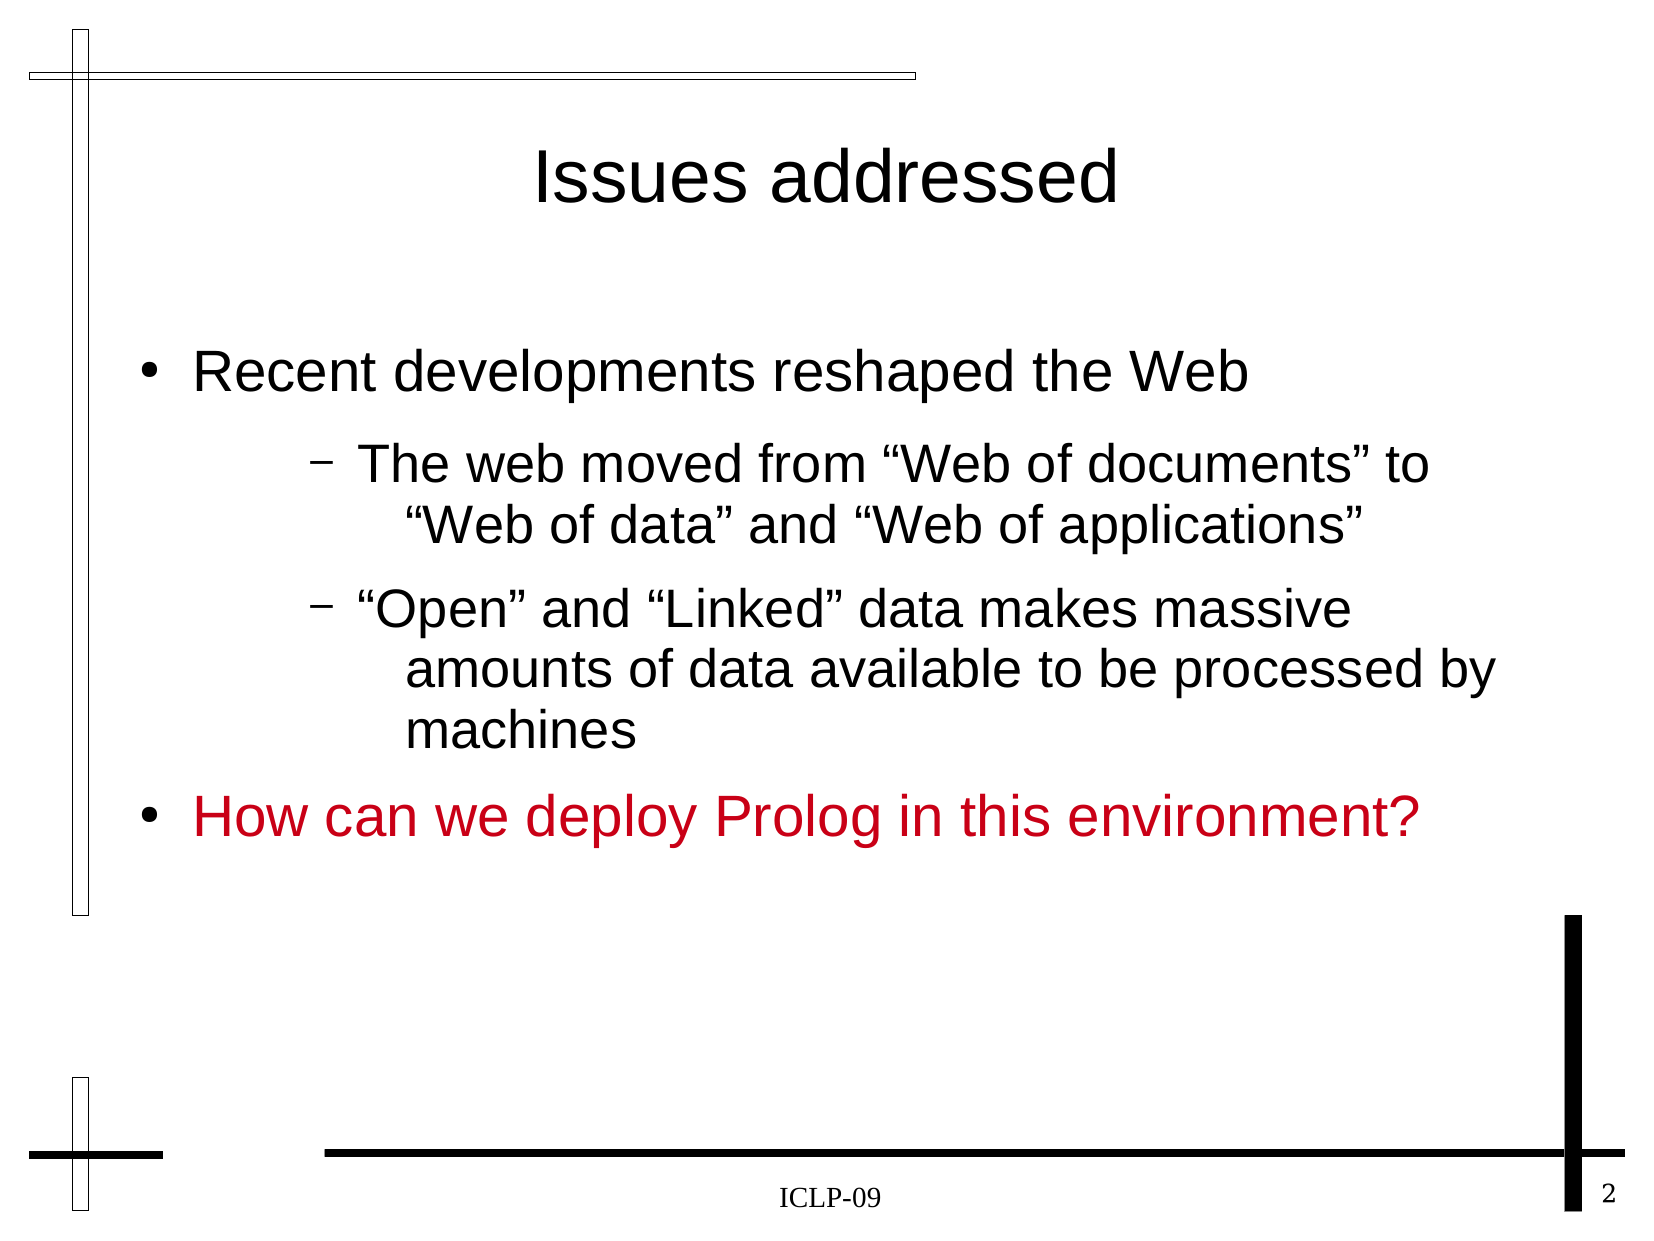

# Issues addressed
Recent developments reshaped the Web
The web moved from “Web of documents” to “Web of data” and “Web of applications”
“Open” and “Linked” data makes massive amounts of data available to be processed by machines
How can we deploy Prolog in this environment?